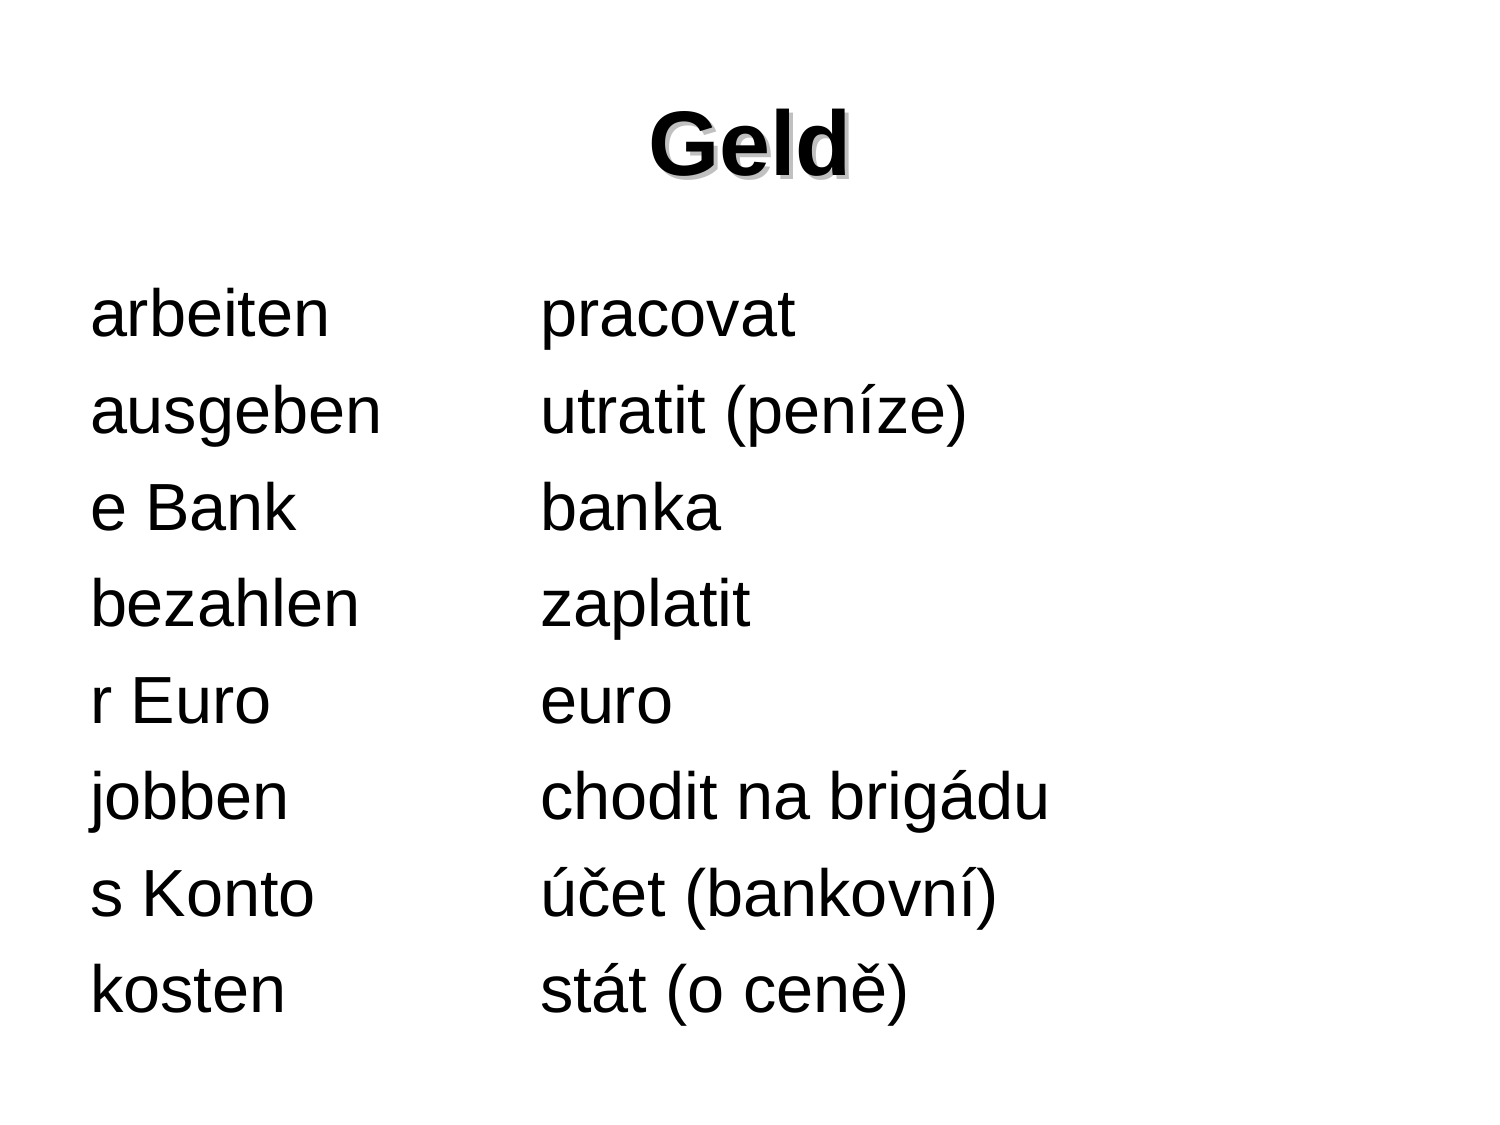

# Geld
arbeiten		pracovat
ausgeben		utratit (peníze)
e Bank		banka
bezahlen		zaplatit
r Euro		euro
jobben		chodit na brigádu
s Konto		účet (bankovní)
kosten		stát (o ceně)